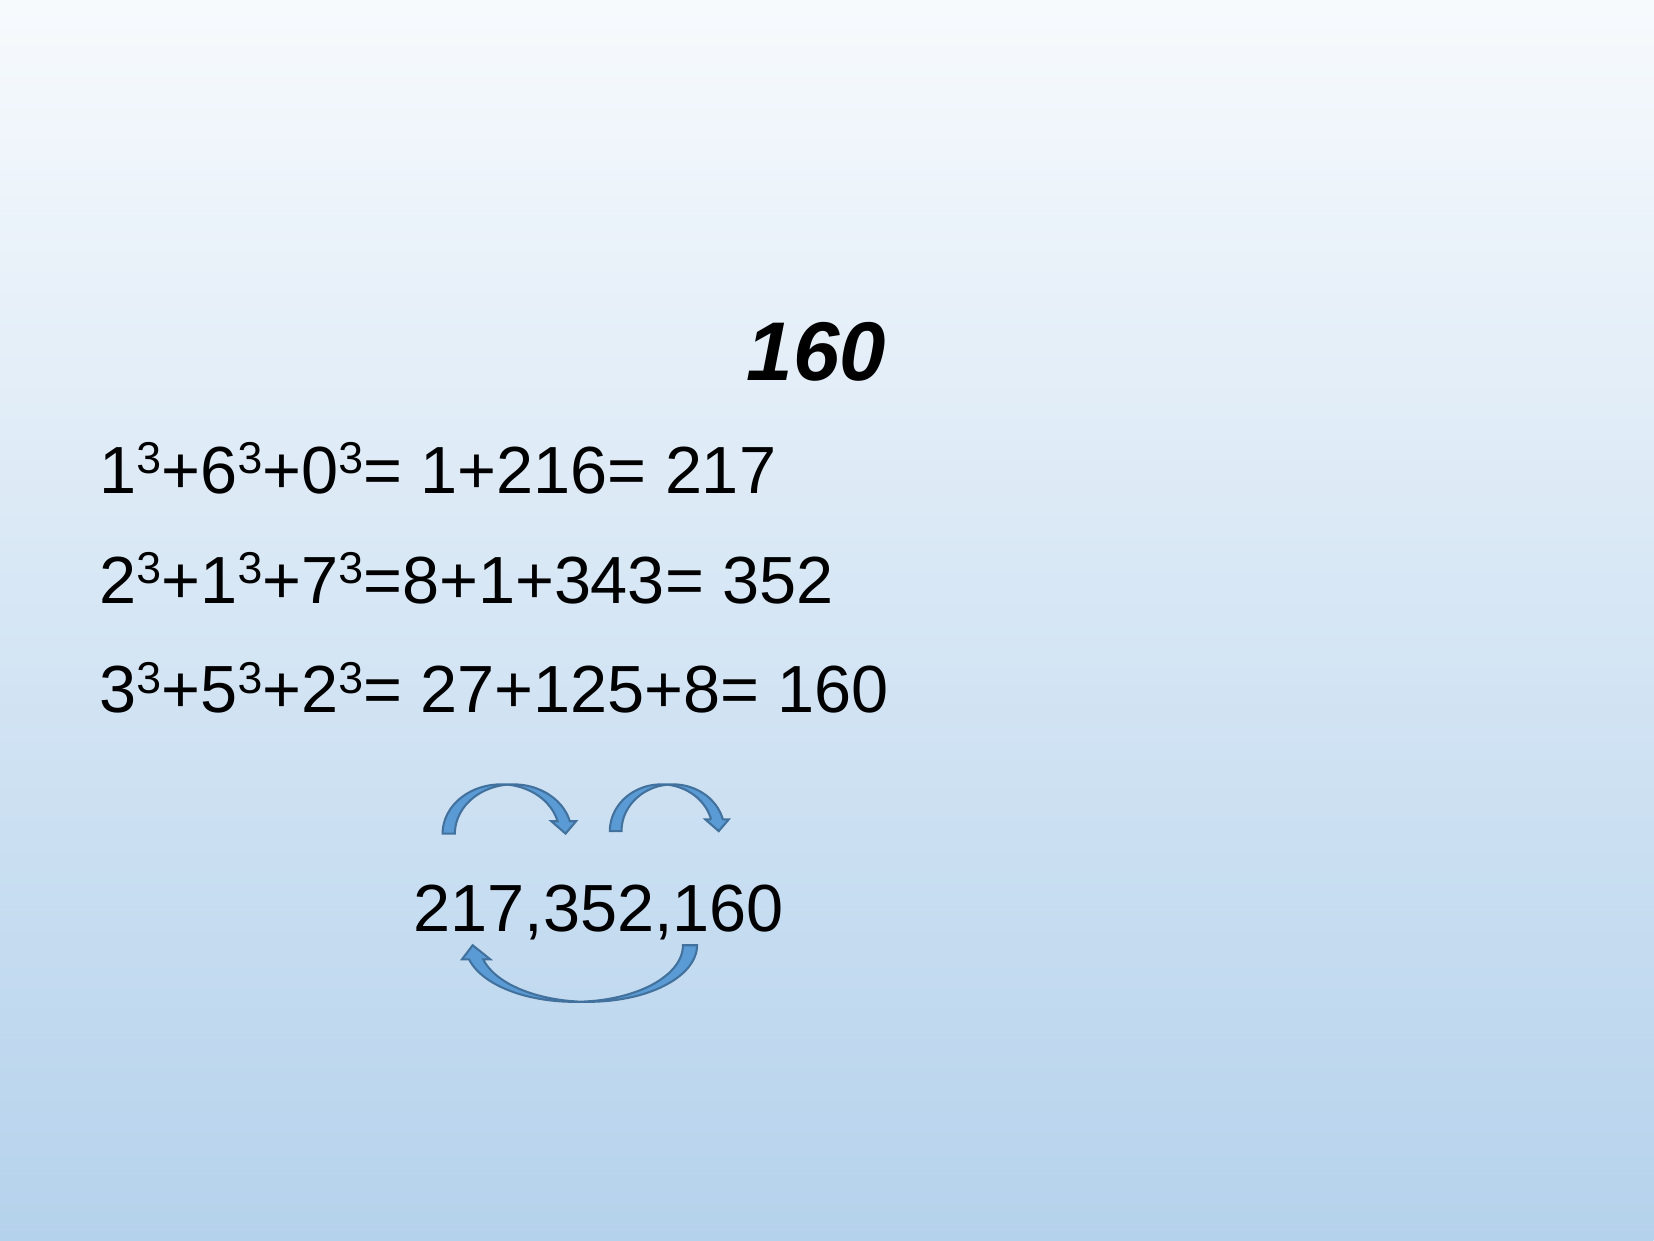

#
 160
13+63+03= 1+216= 217
23+13+73=8+1+343= 352
33+53+23= 27+125+8= 160
 217,352,160